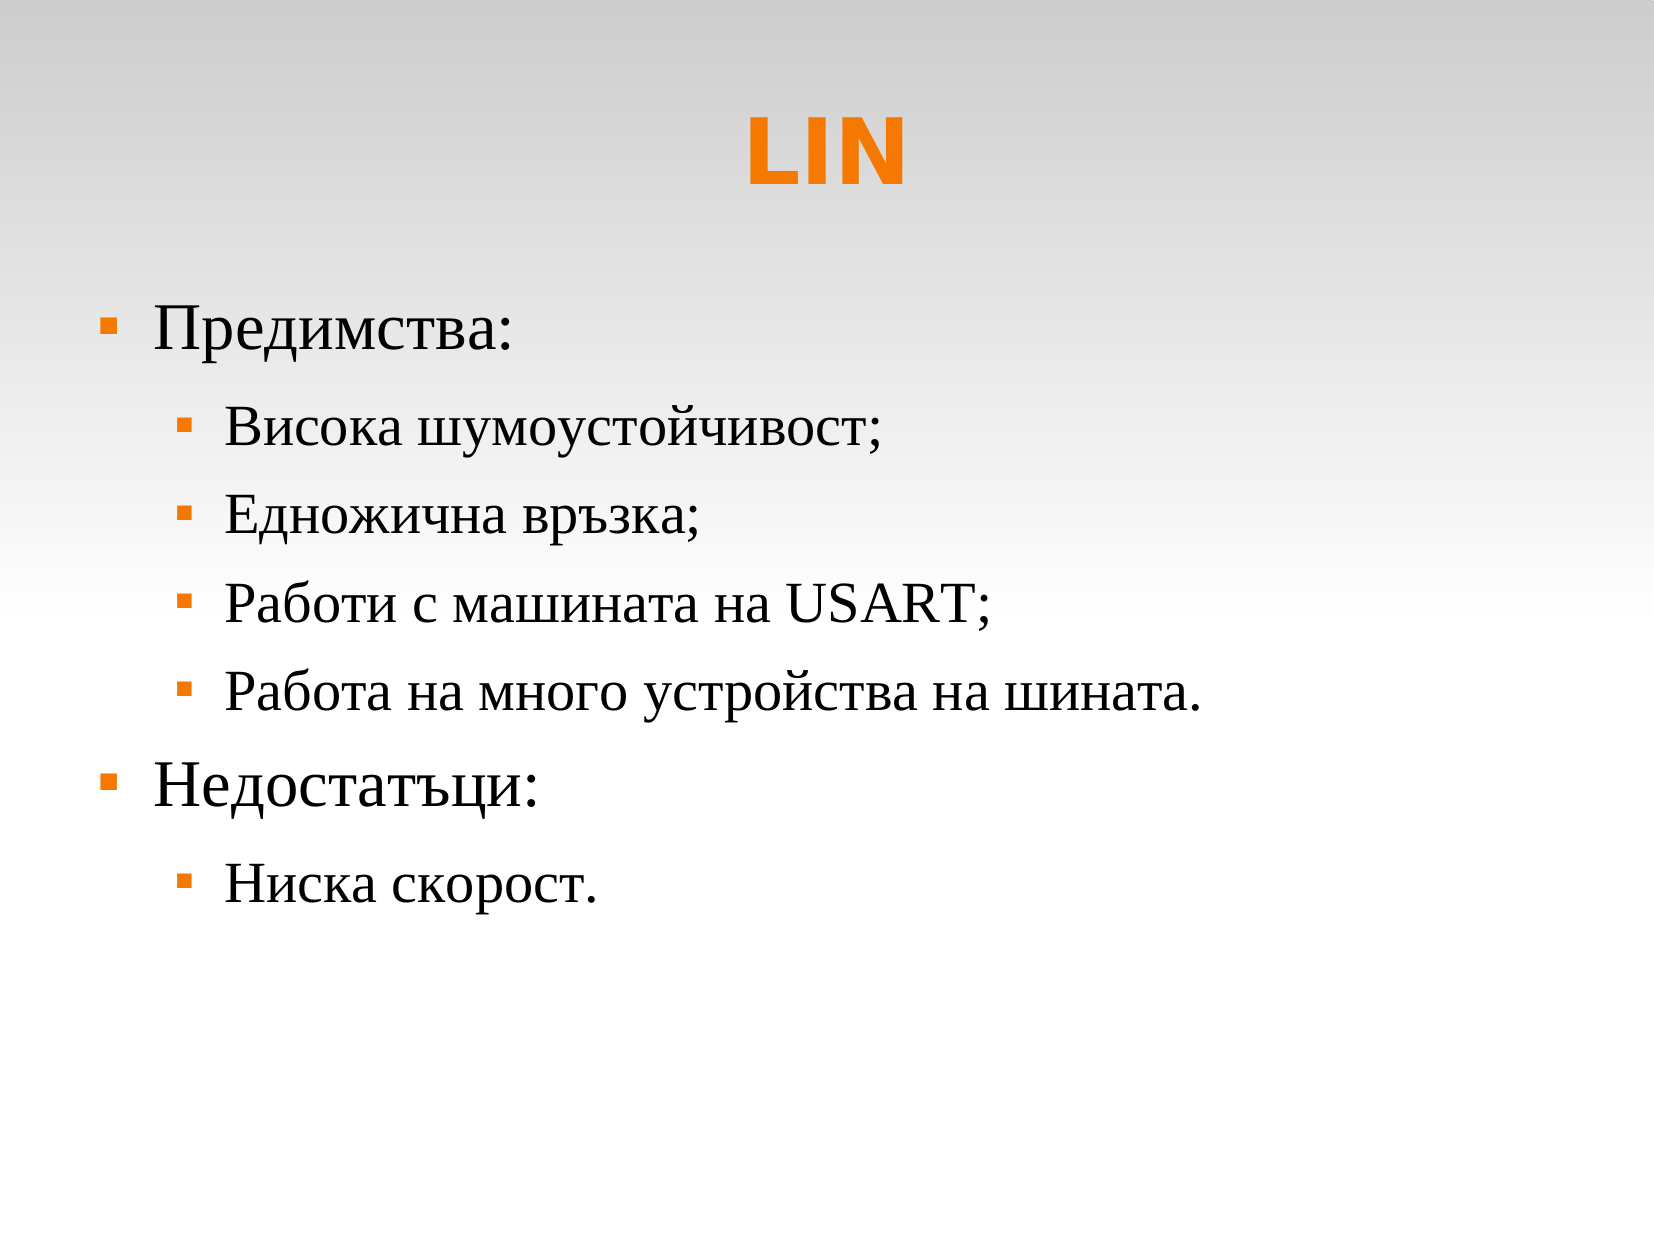

# LIN
Предимства:
Висока шумоустойчивост;
Едножична връзка;
Работи с машината на USART;
Работа на много устройства на шината.
Недостатъци:
Ниска скорост.